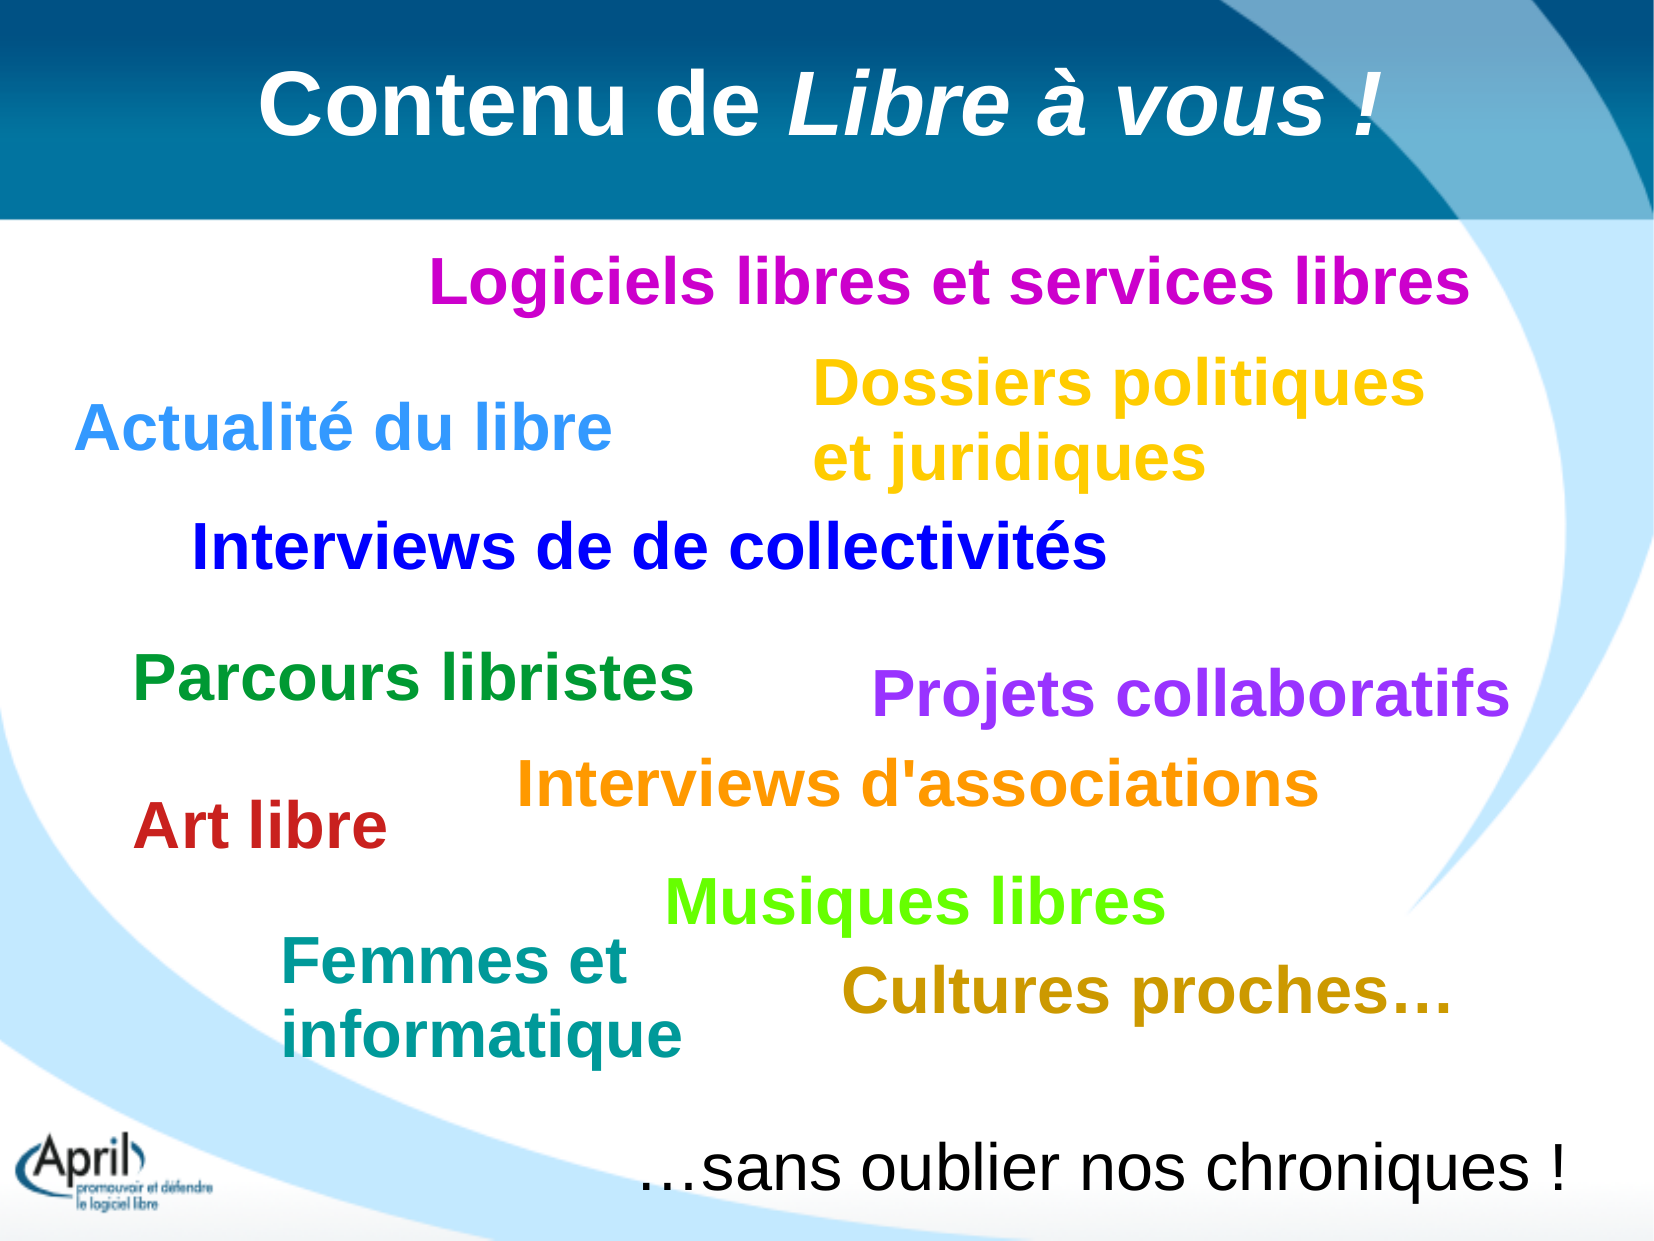

# Contenu de Libre à vous !
Logiciels libres et services libres
Dossiers politiques
et juridiques
Actualité du libre
Interviews de de collectivités
Parcours libristes
Projets collaboratifs
Interviews d'associations
Art libre
Musiques libres
Femmes et informatique
Cultures proches…
…sans oublier nos chroniques !